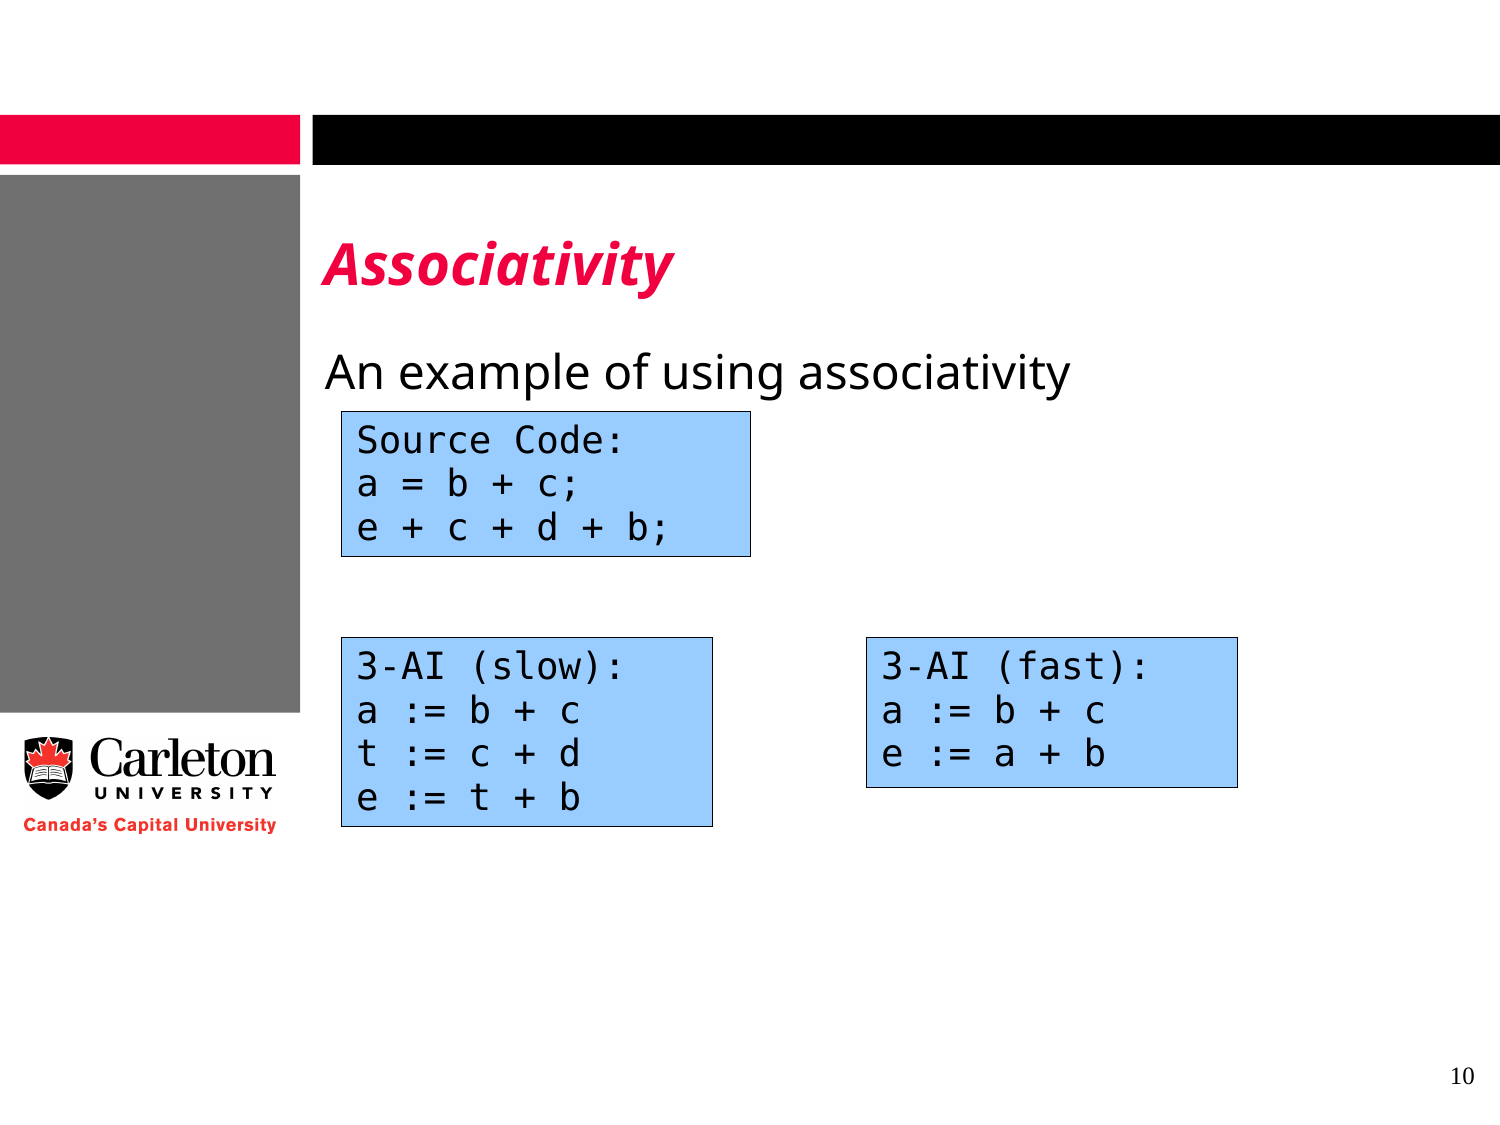

# Associativity
An example of using associativity
Source Code:
a = b + c;
e + c + d + b;
3-AI (slow):
a := b + c
t := c + d
e := t + b
3-AI (fast):
a := b + c
e := a + b
10